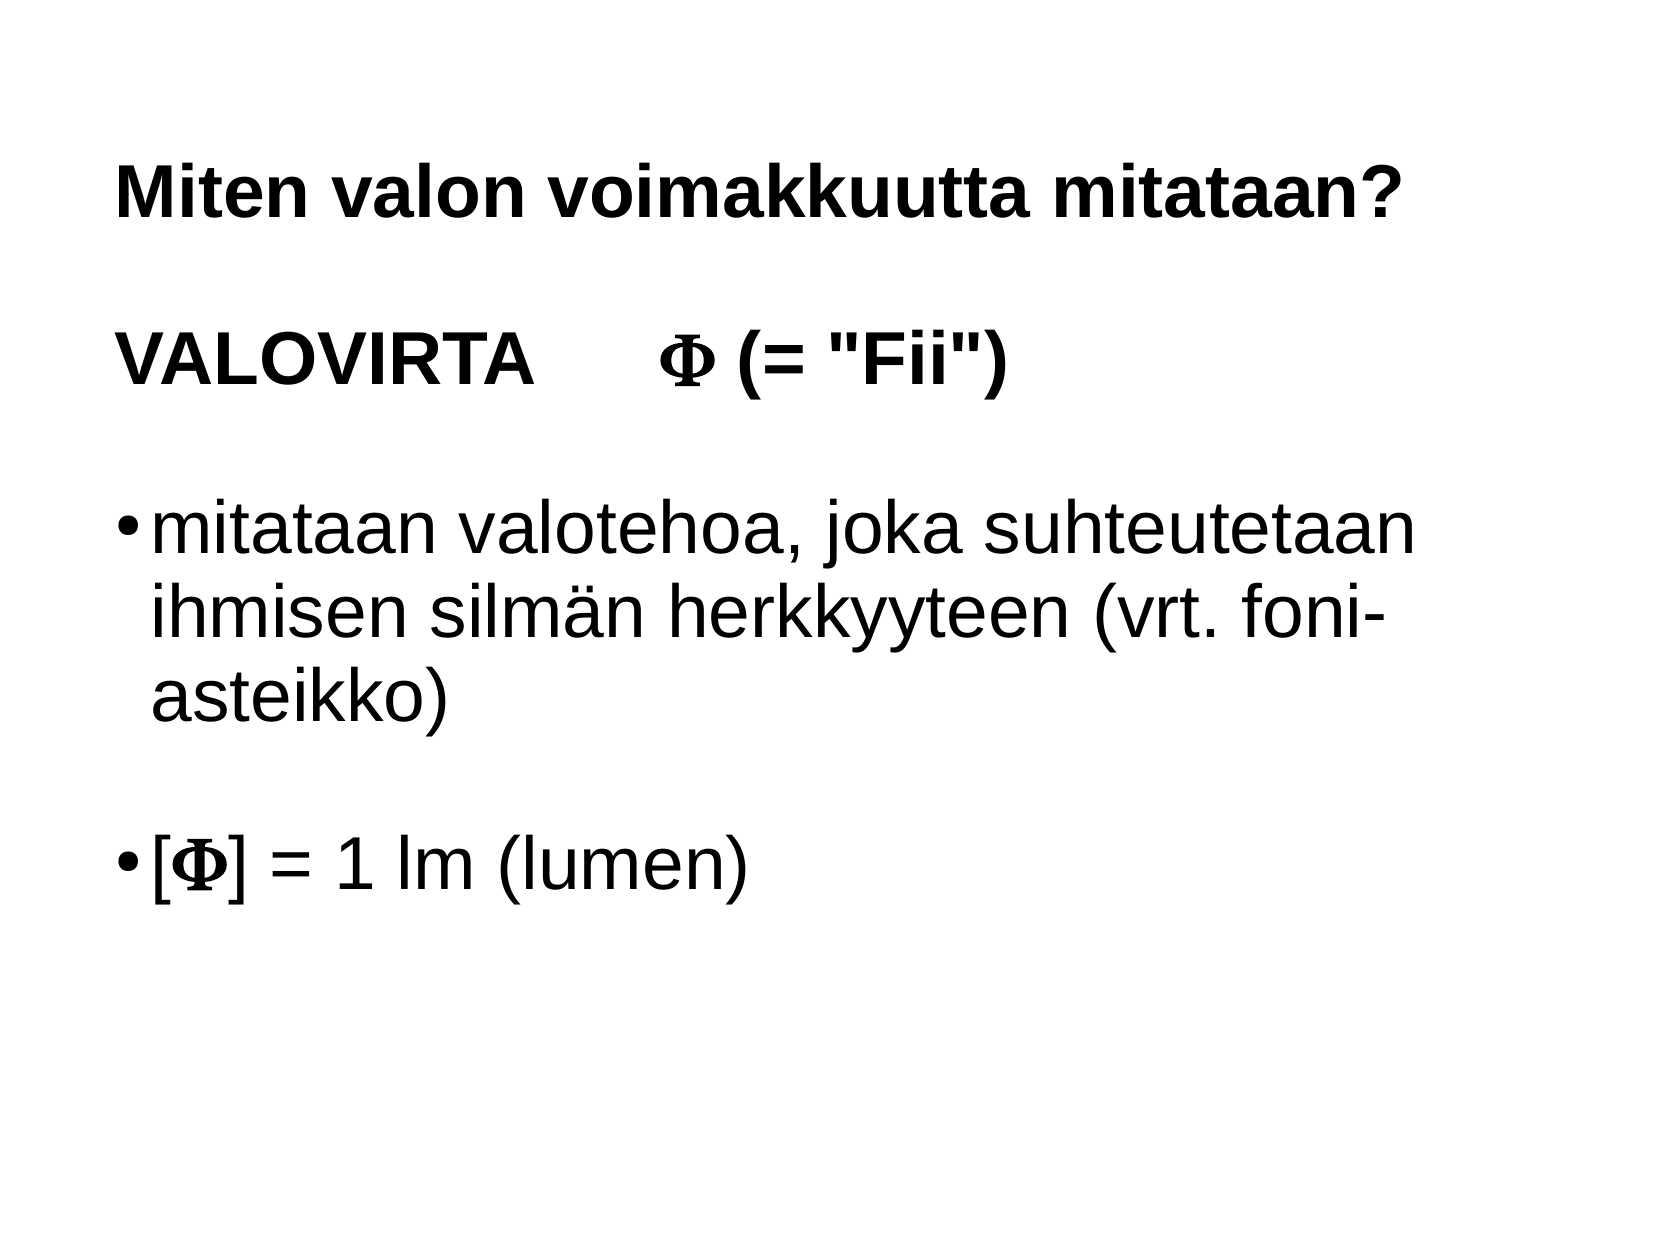

Miten valon voimakkuutta mitataan?
VALOVIRTA F (= "Fii")
mitataan valotehoa, joka suhteutetaan ihmisen silmän herkkyyteen (vrt. foni-asteikko)
[F] = 1 lm (lumen)